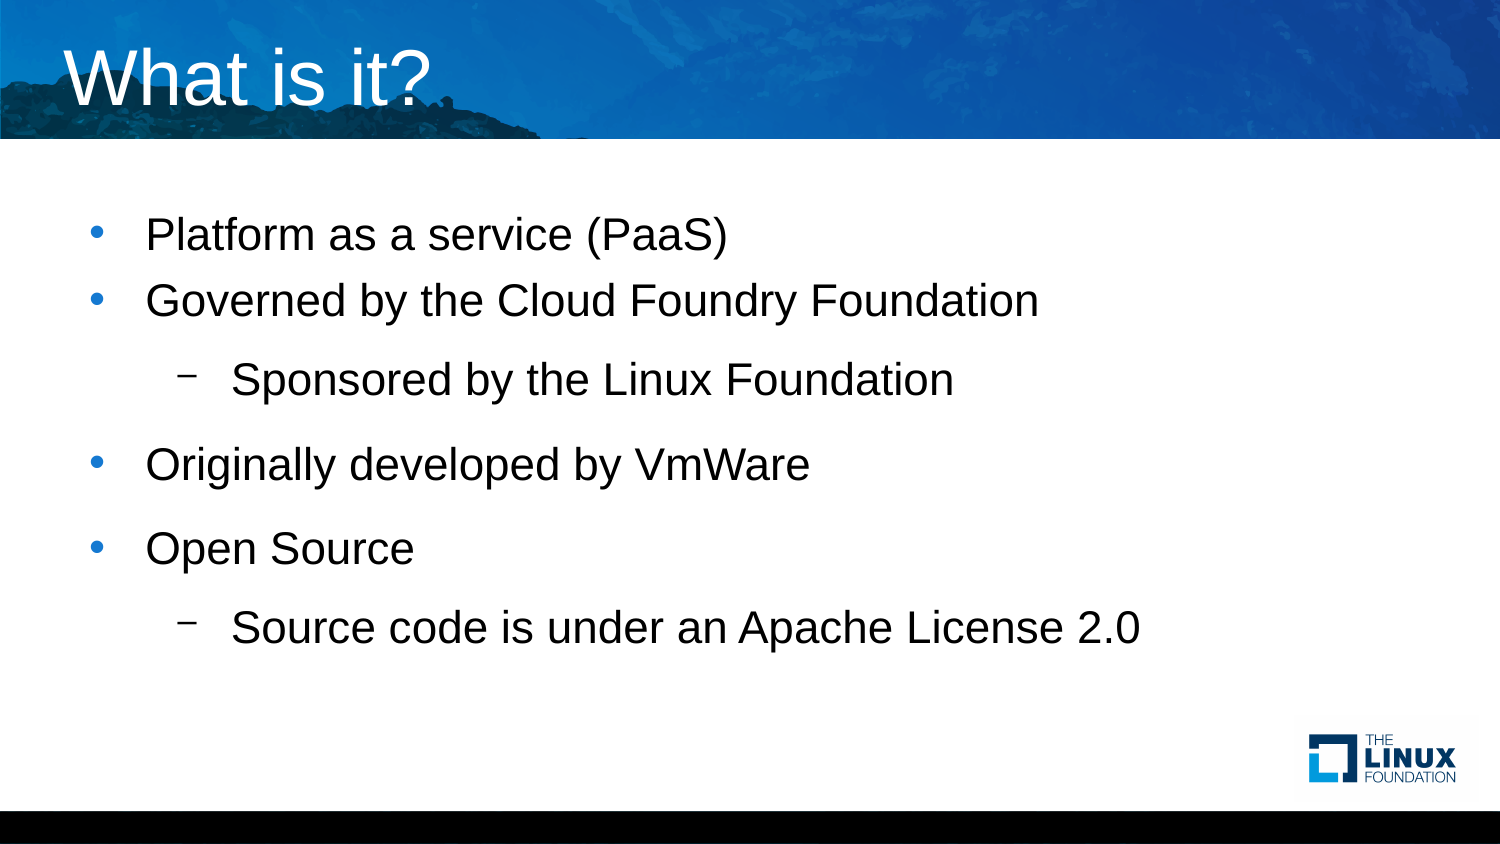

# What is it?
Platform as a service (PaaS)
Governed by the Cloud Foundry Foundation
Sponsored by the Linux Foundation
Originally developed by VmWare
Open Source
Source code is under an Apache License 2.0